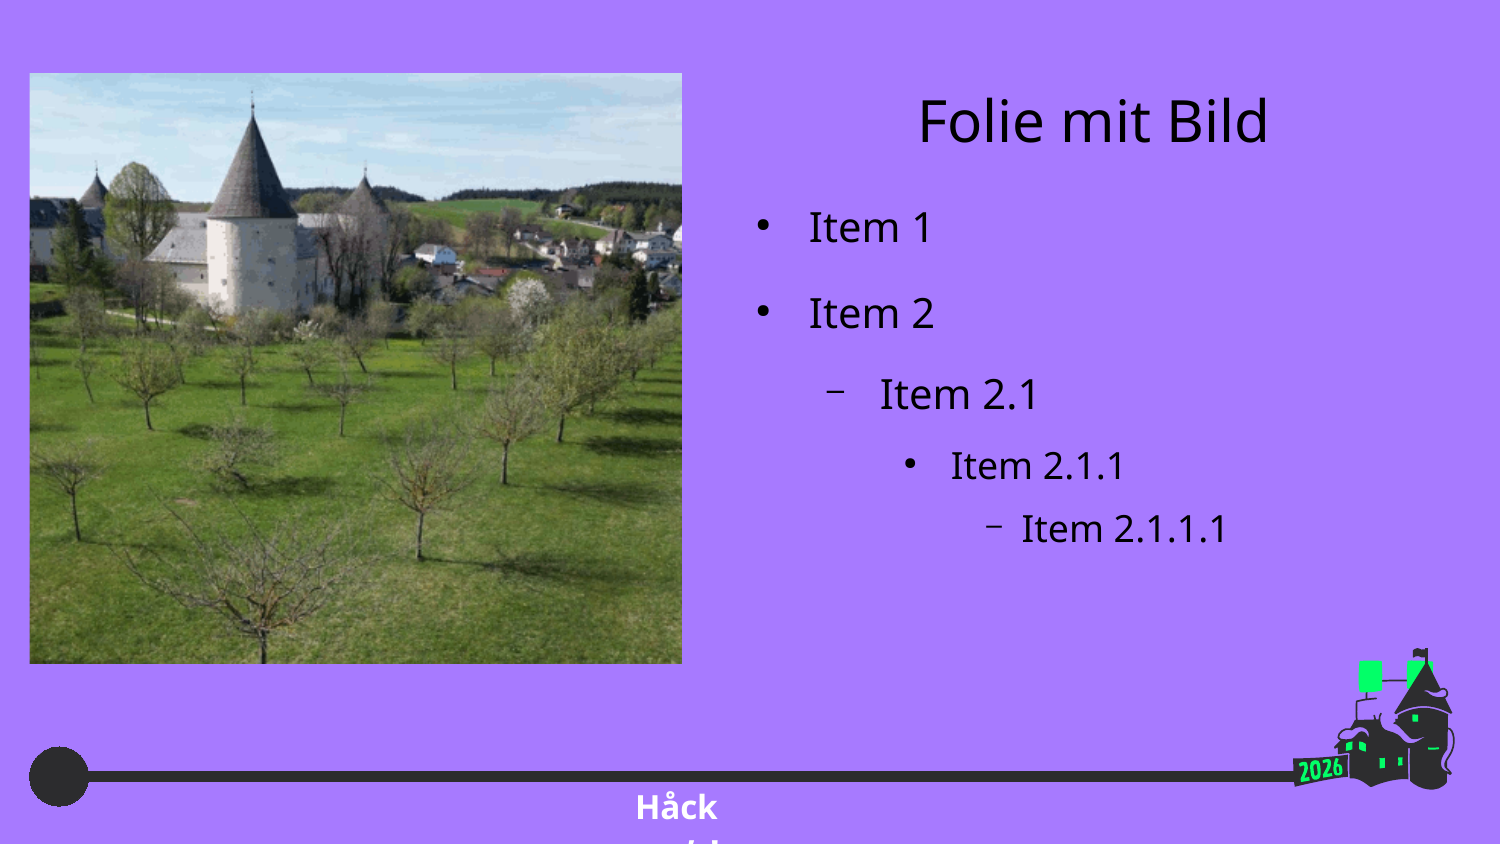

# Folie mit Bild
Item 1
Item 2
Item 2.1
Item 2.1.1
Item 2.1.1.1